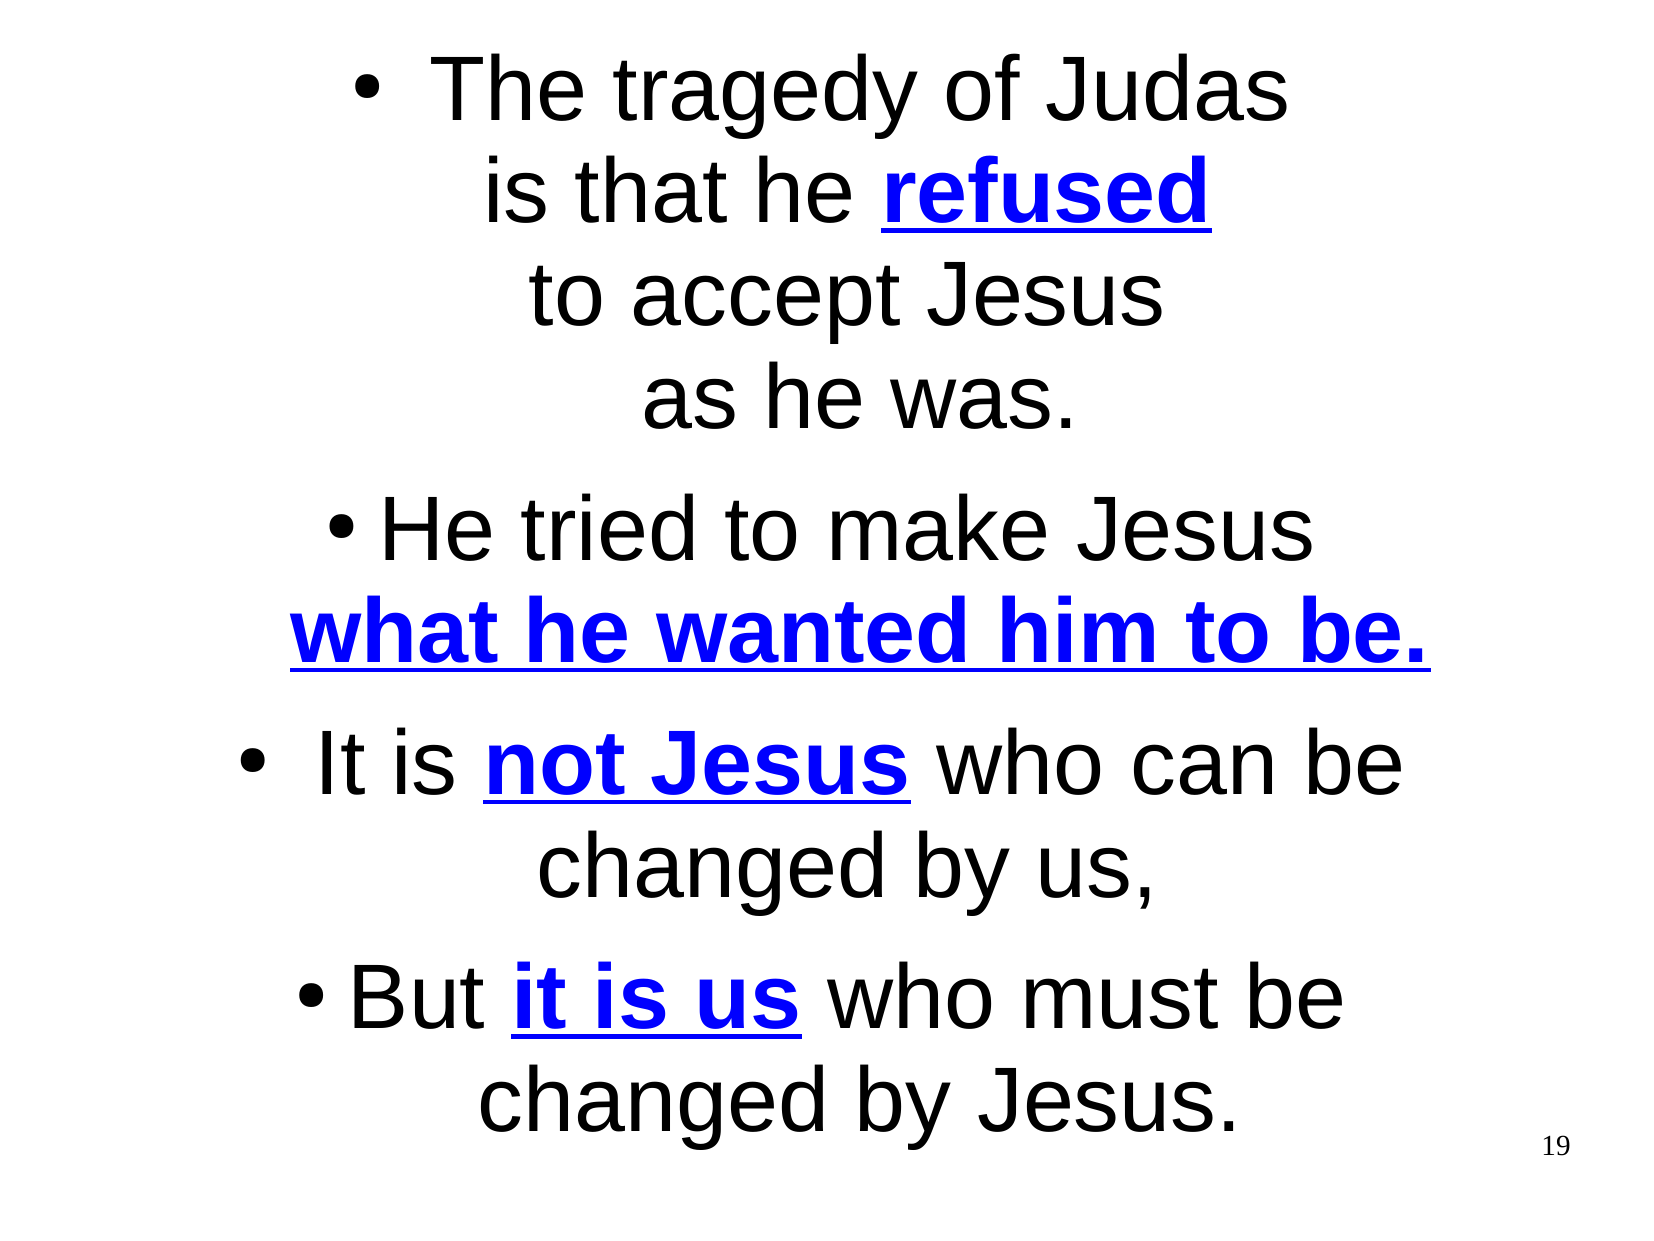

# The tragedy of Judas is that he refused to accept Jesus as he was.
He tried to make Jesus
what he wanted him to be.
 It is not Jesus who can be
changed by us,
But it is us who must be
changed by Jesus.
19